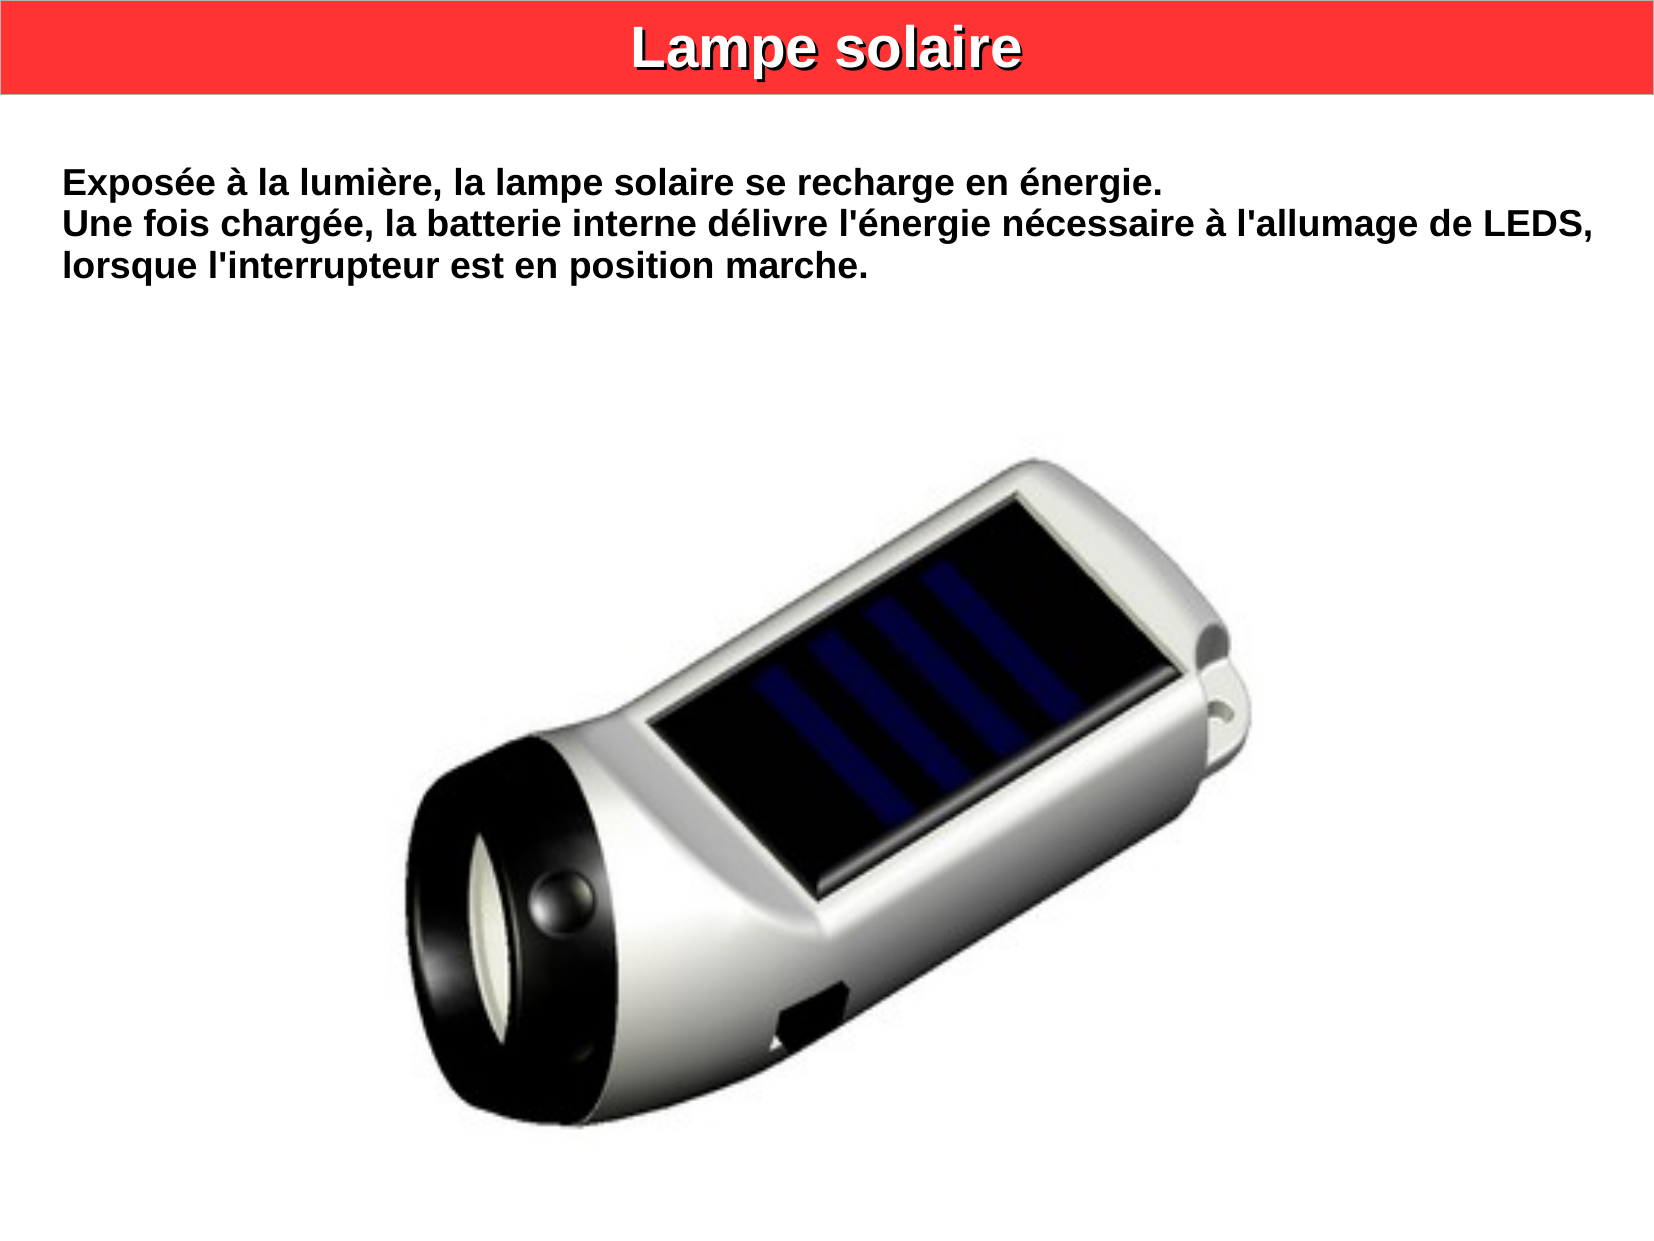

Lampe solaire
Exposée à la lumière, la lampe solaire se recharge en énergie.
Une fois chargée, la batterie interne délivre l'énergie nécessaire à l'allumage de LEDS, lorsque l'interrupteur est en position marche.